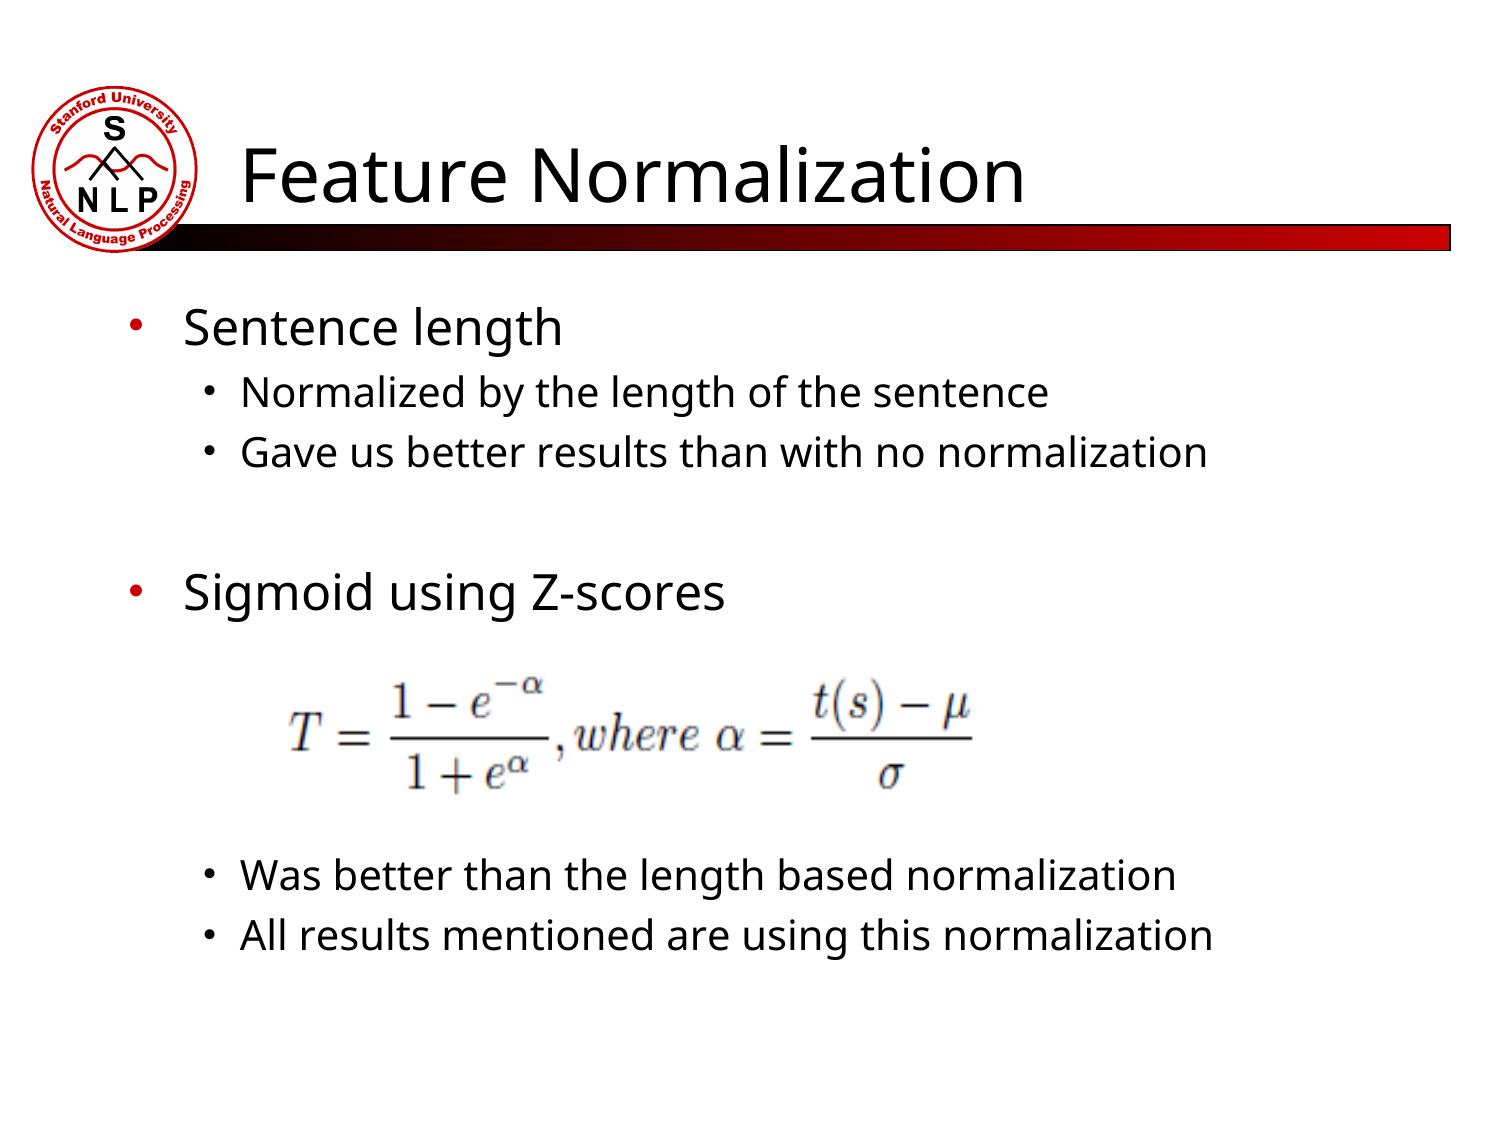

# Feature Normalization
Sentence length
Normalized by the length of the sentence
Gave us better results than with no normalization
Sigmoid using Z-scores
Was better than the length based normalization
All results mentioned are using this normalization